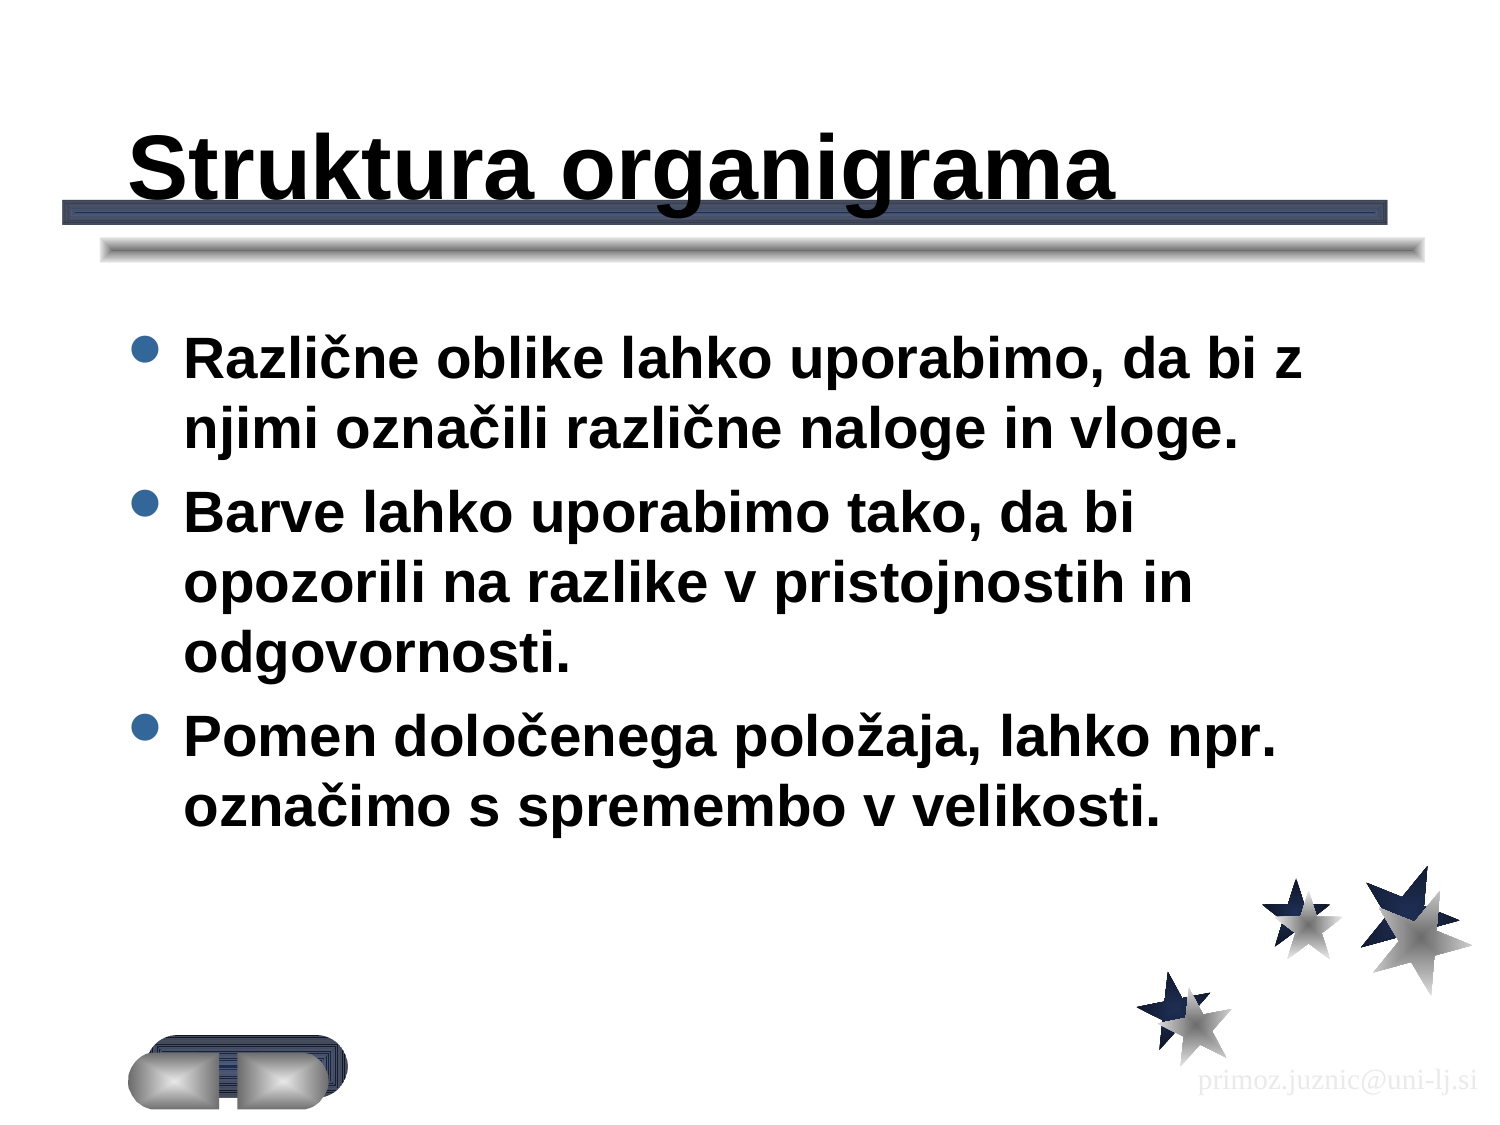

# Struktura organigrama
Različne oblike lahko uporabimo, da bi z njimi označili različne naloge in vloge.
Barve lahko uporabimo tako, da bi opozorili na razlike v pristojnostih in odgovornosti.
Pomen določenega položaja, lahko npr. označimo s spremembo v velikosti.